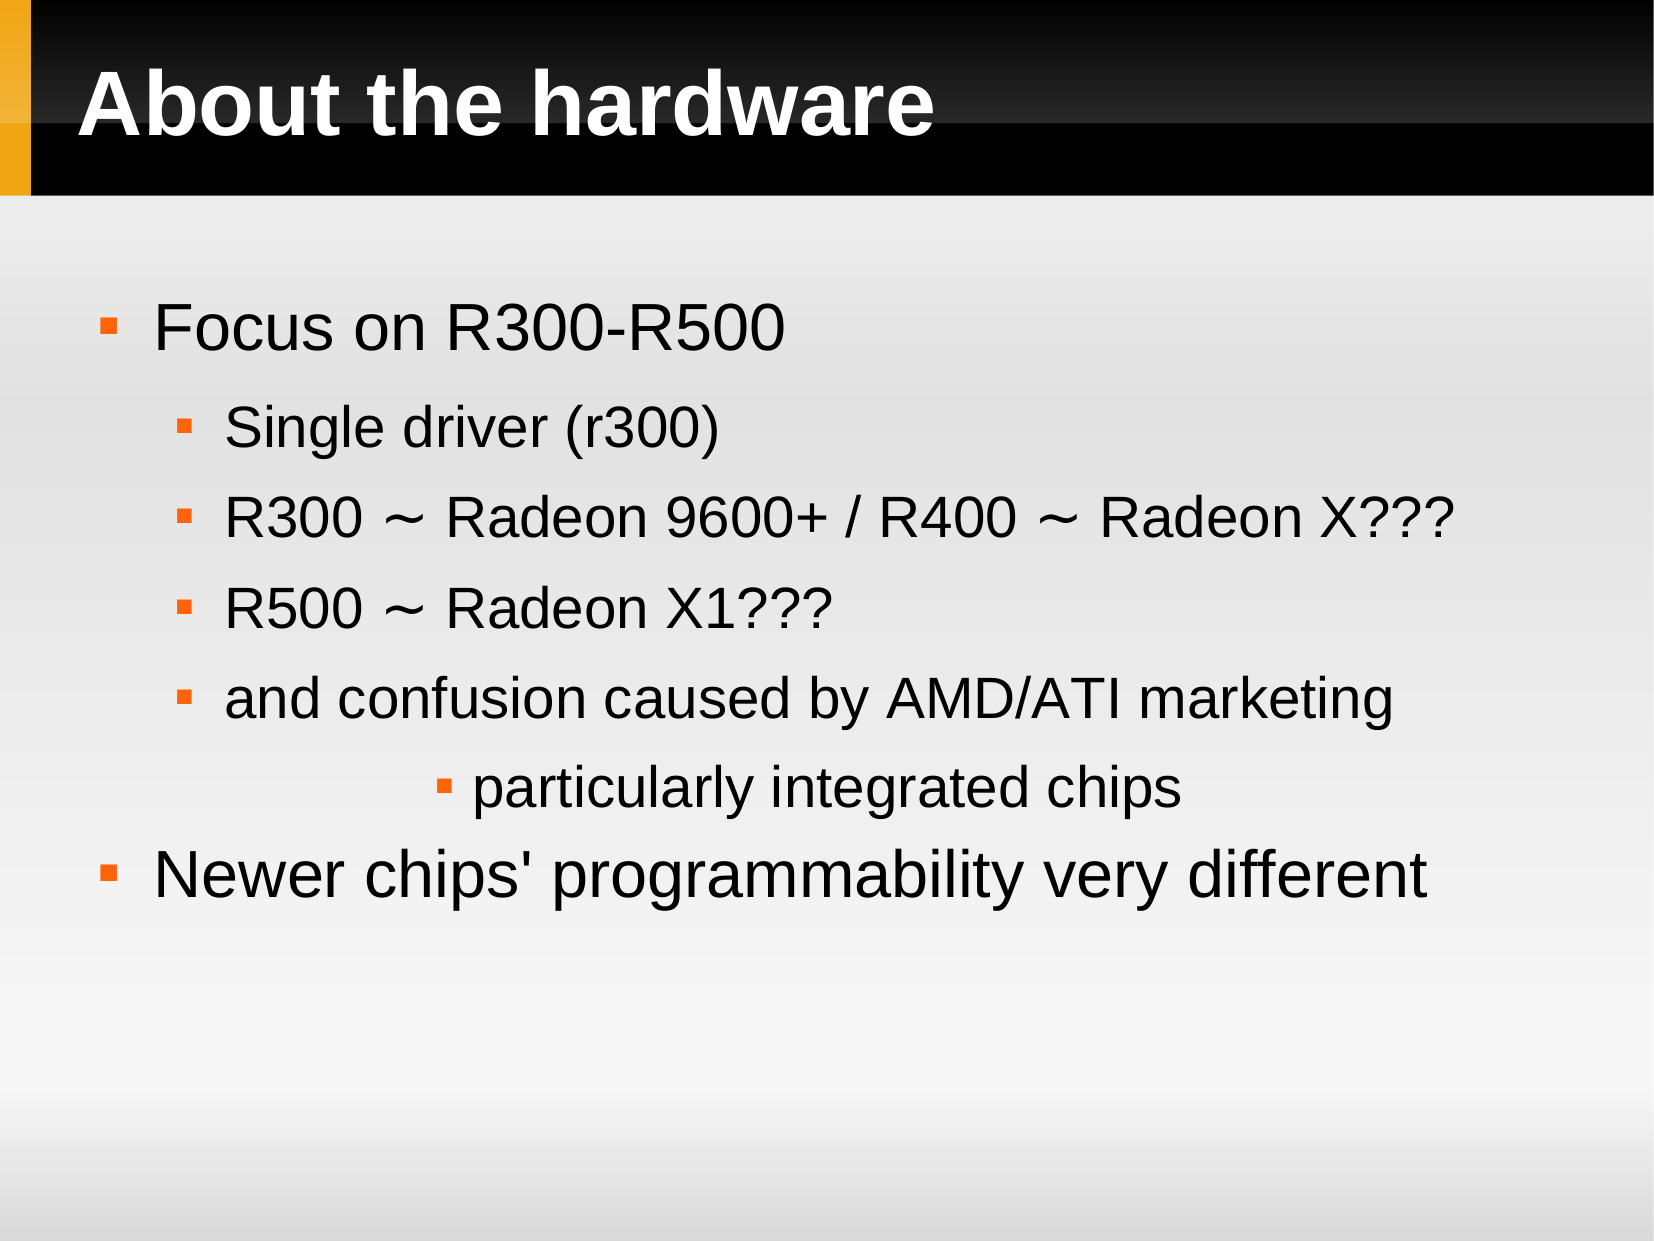

# About the hardware
Focus on R300-R500
Single driver (r300)
R300 ∼ Radeon 9600+ / R400 ∼ Radeon X???
R500 ∼ Radeon X1???
and confusion caused by AMD/ATI marketing
particularly integrated chips
Newer chips' programmability very different